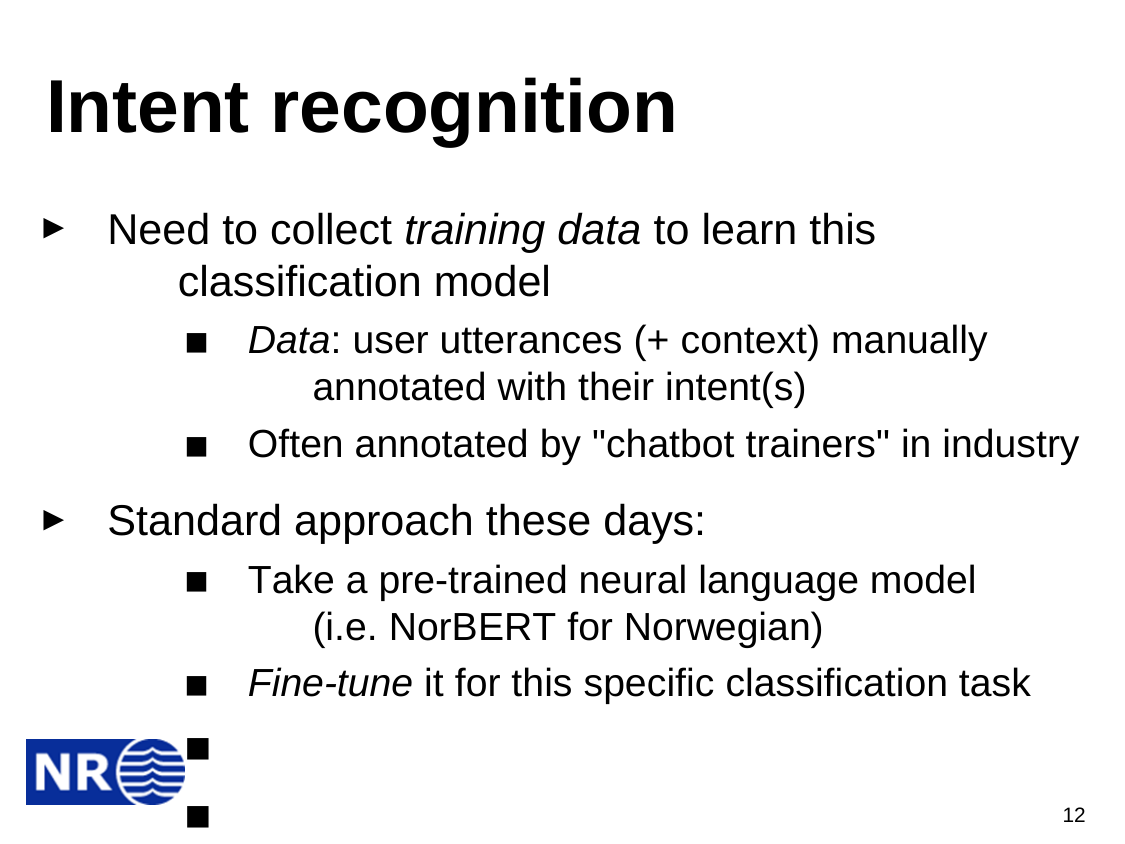

Intent recognition
# Need to collect training data to learn this classification model
Data: user utterances (+ context) manually annotated with their intent(s)
Often annotated by "chatbot trainers" in industry
Standard approach these days:
Take a pre-trained neural language model (i.e. NorBERT for Norwegian)
Fine-tune it for this specific classification task
12